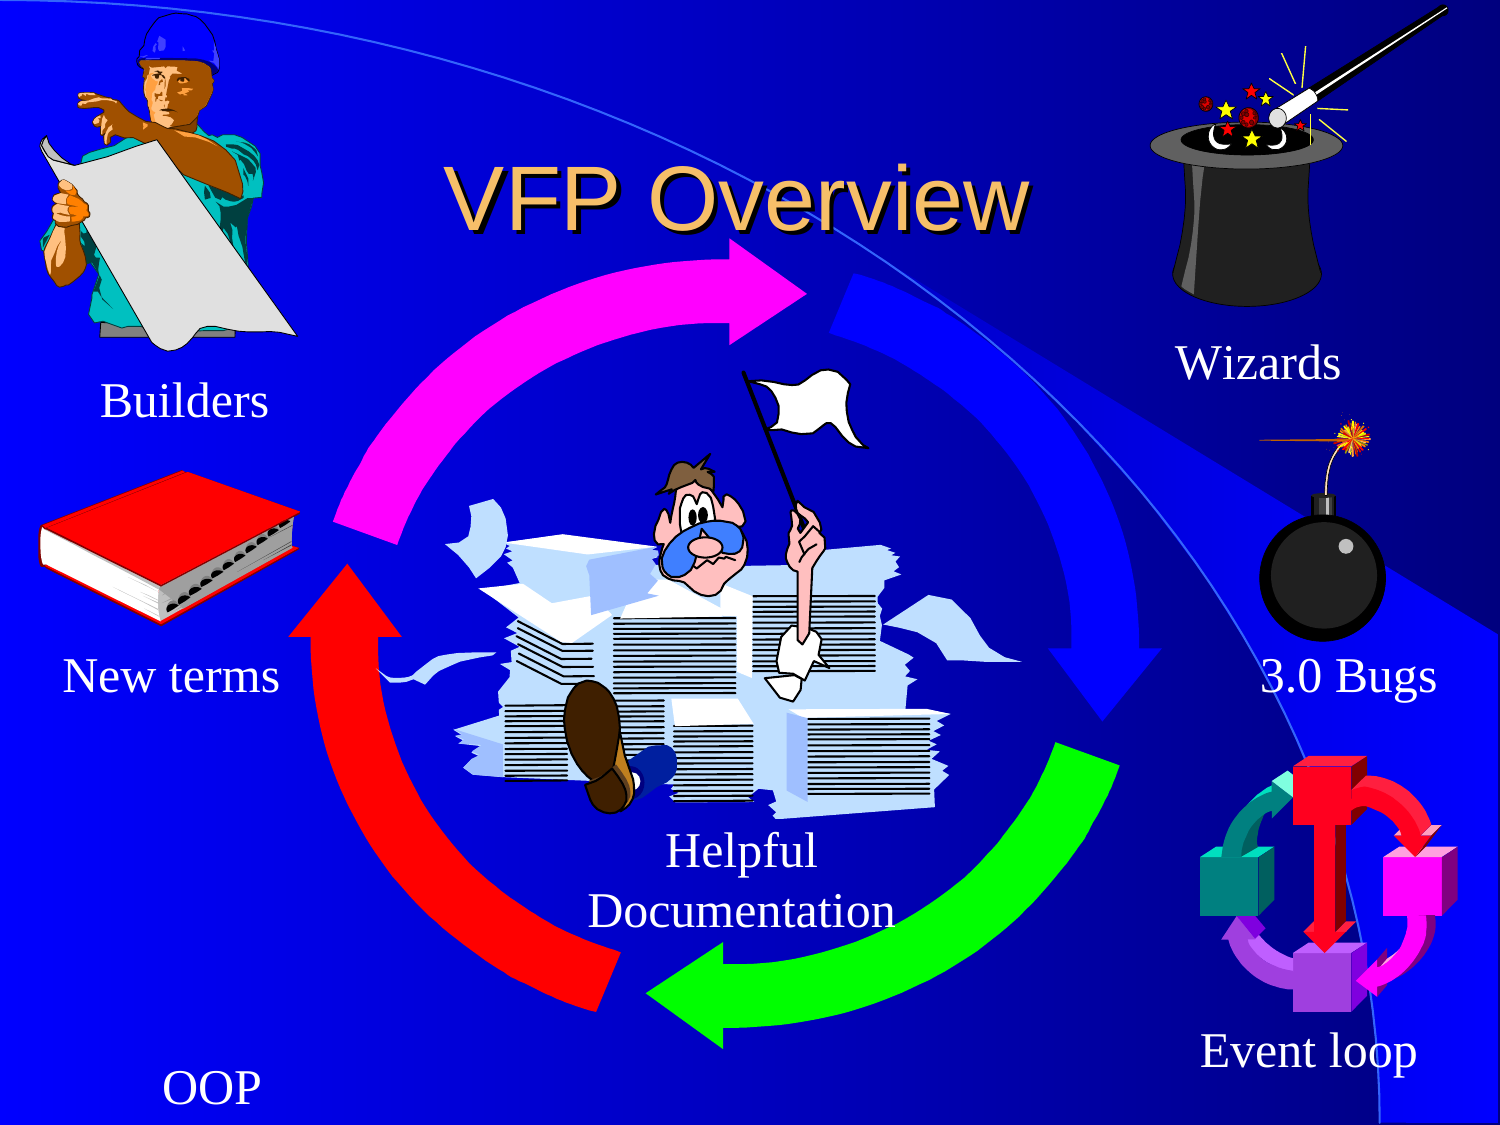

# VFP Overview
Wizards
Builders
New terms
3.0 Bugs
Helpful
Documentation
Event loop
OOP